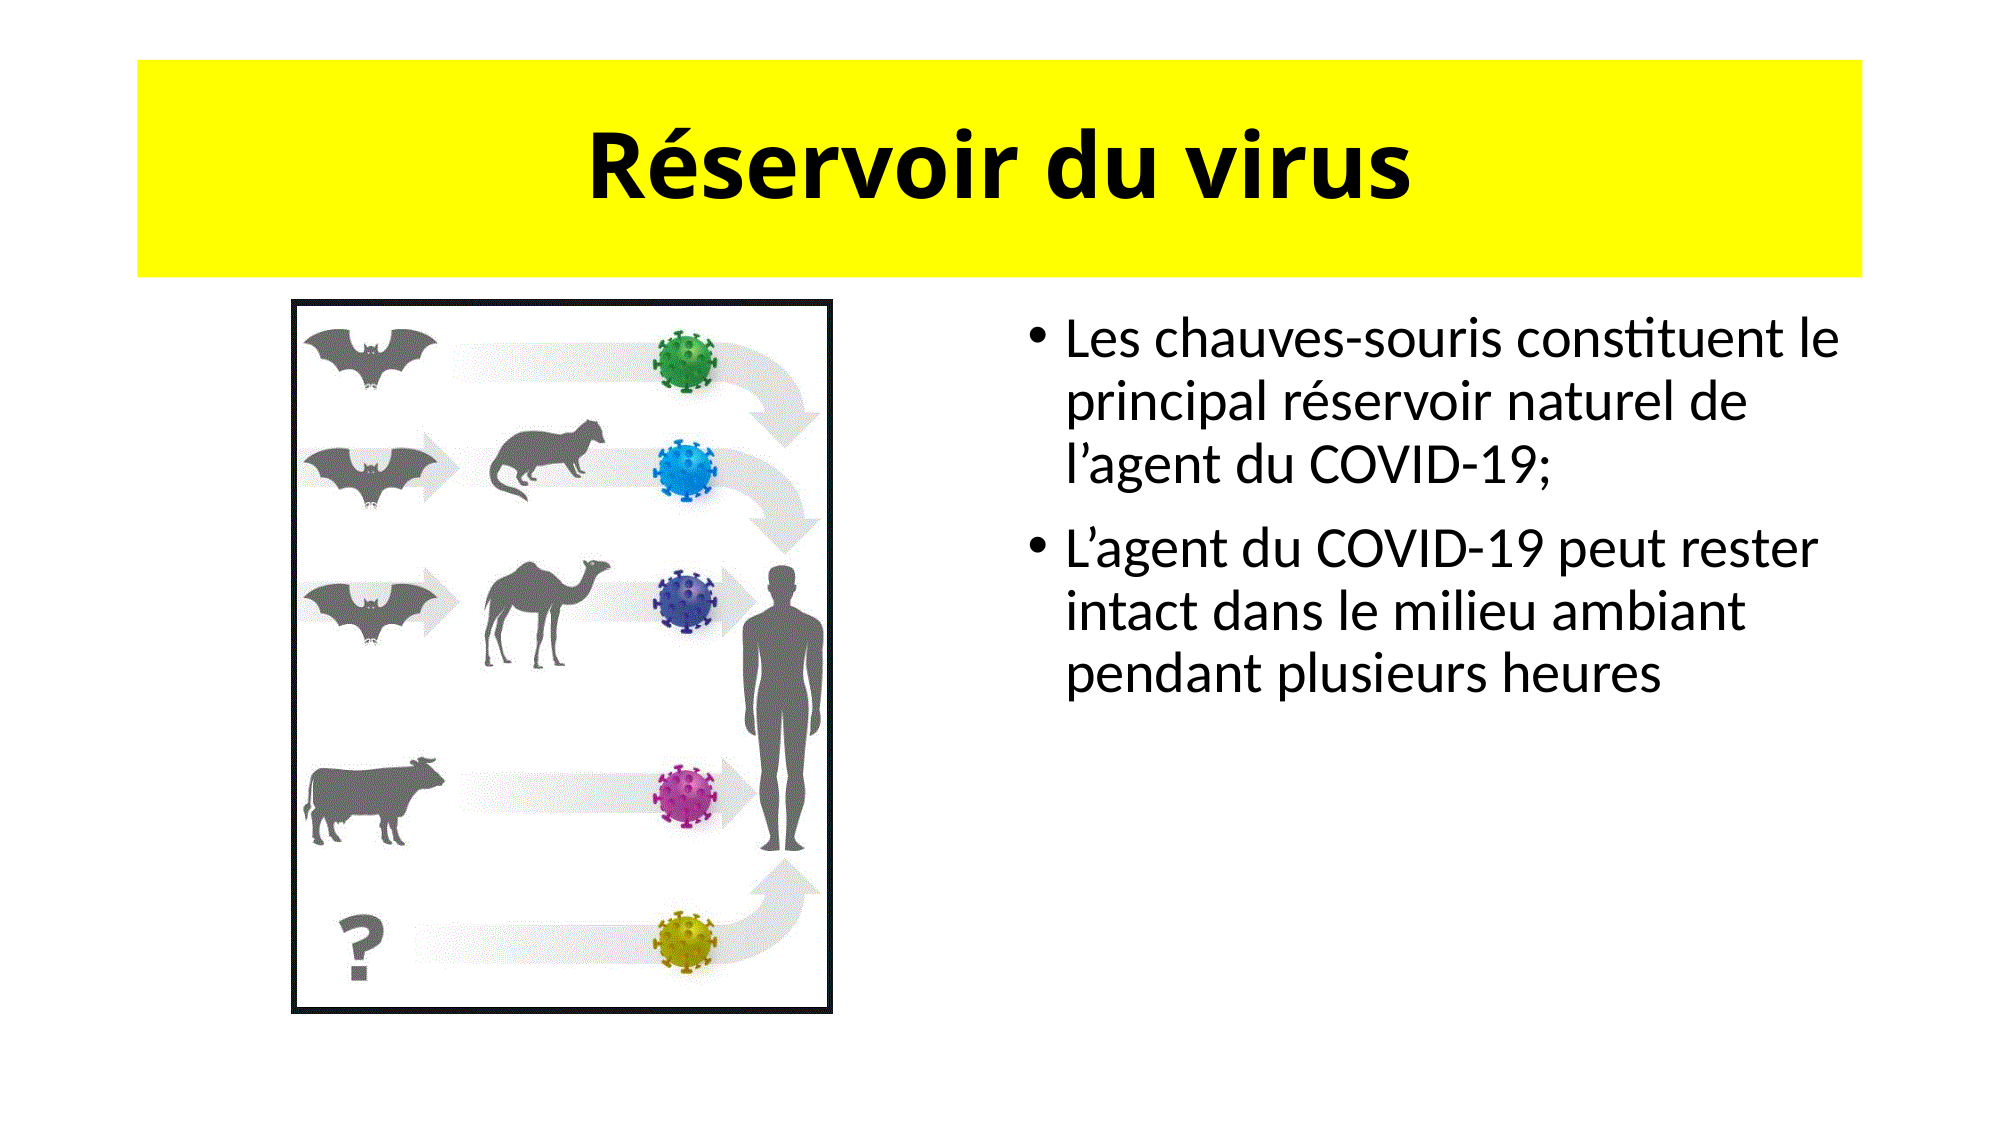

# Réservoir du virus
Les chauves-souris constituent le principal réservoir naturel de l’agent du COVID-19;
L’agent du COVID-19 peut rester intact dans le milieu ambiant pendant plusieurs heures